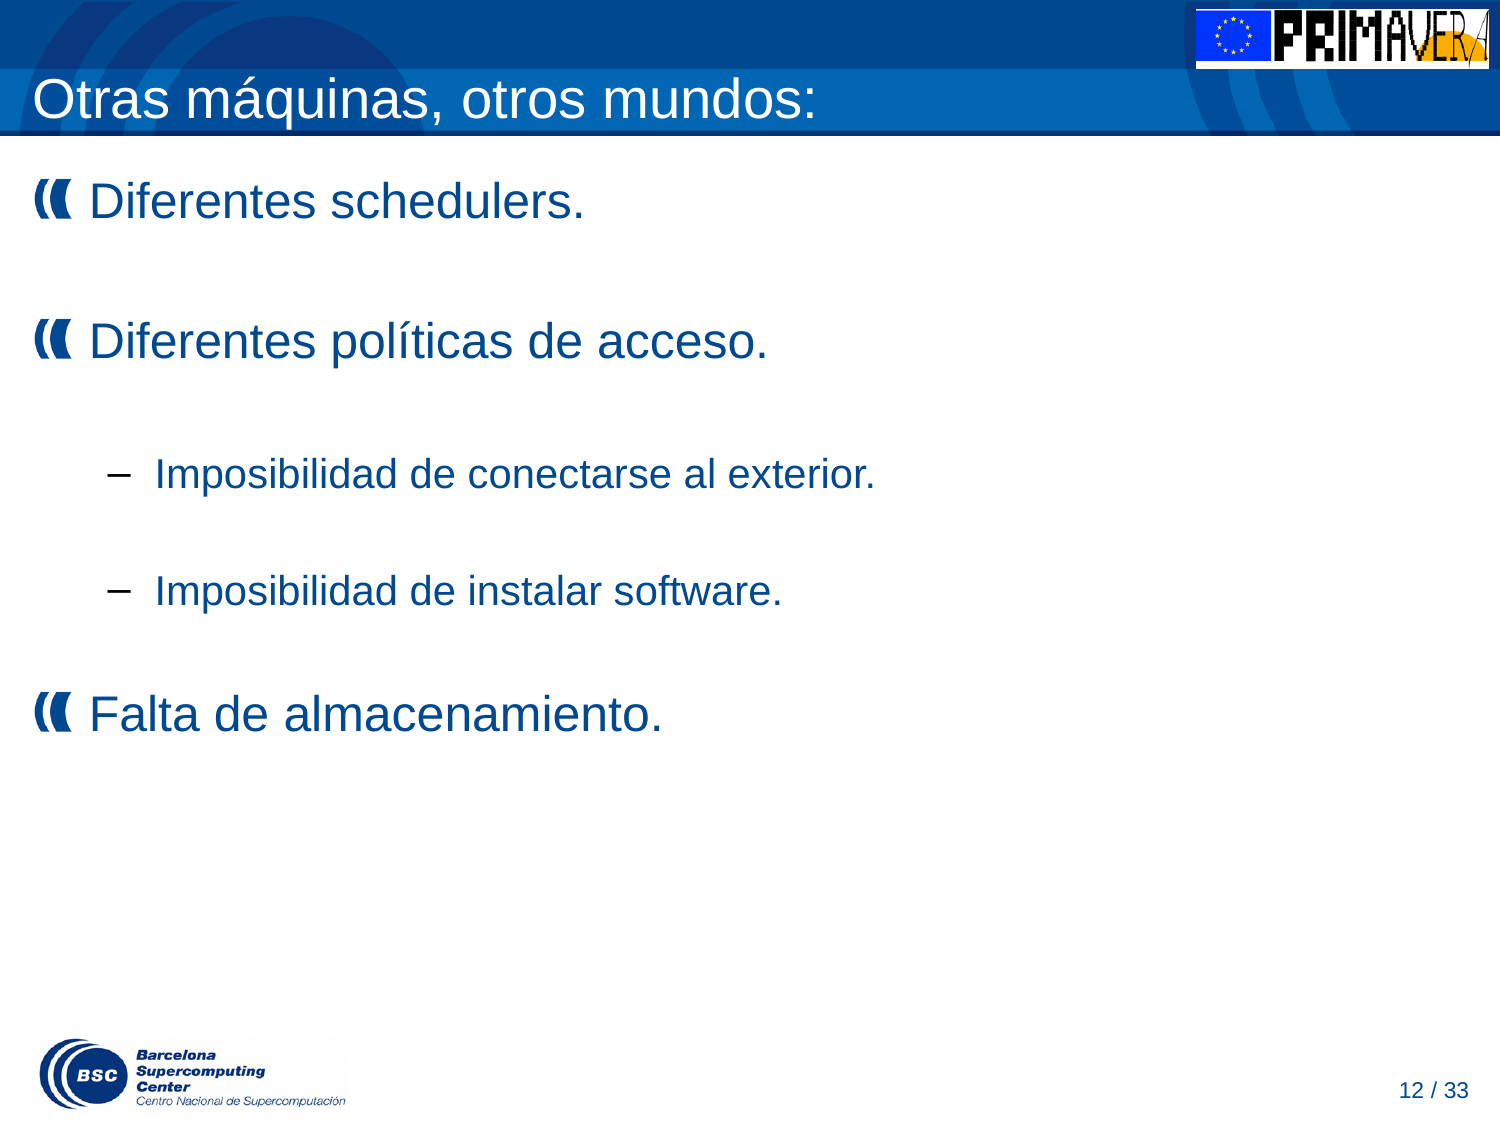

# Otras máquinas, otros mundos:
Diferentes schedulers.
Diferentes políticas de acceso.
Imposibilidad de conectarse al exterior.
Imposibilidad de instalar software.
Falta de almacenamiento.